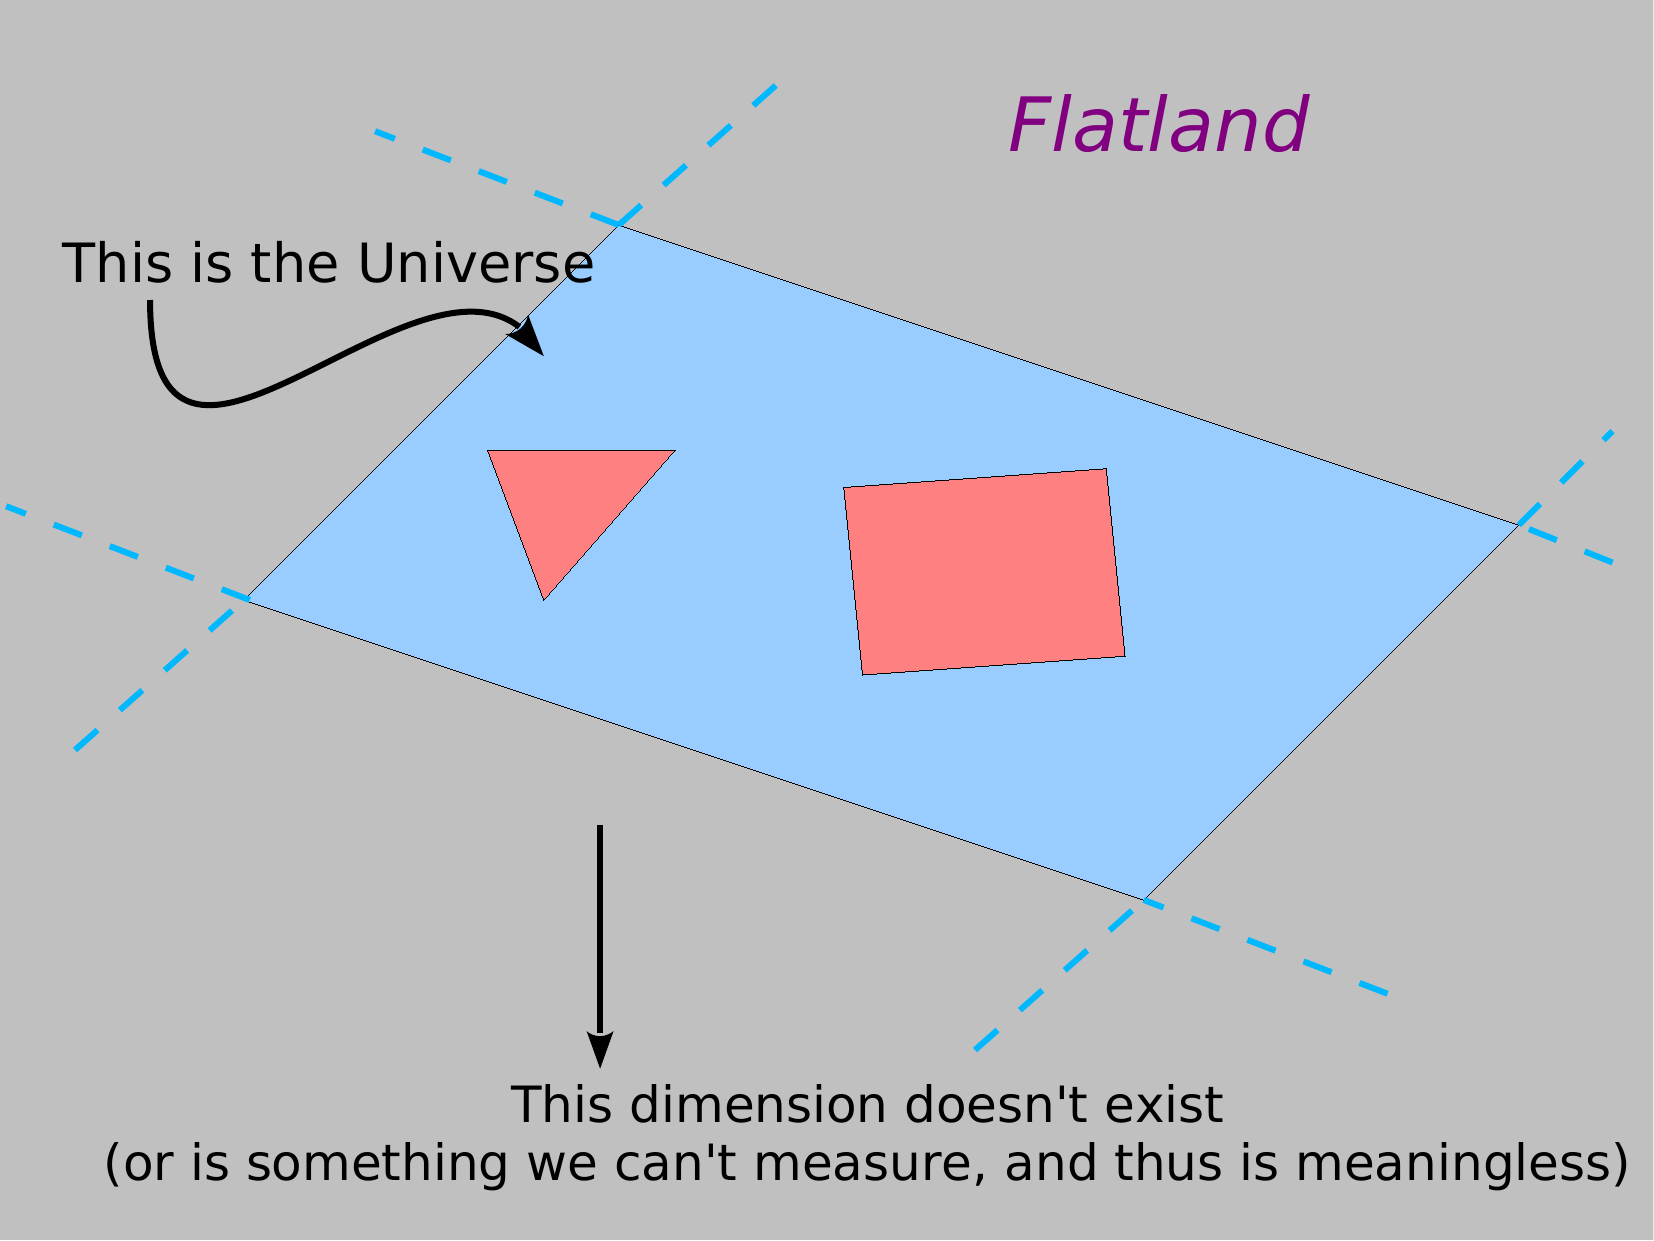

Flatland
This is the Universe
This dimension doesn't exist
(or is something we can't measure, and thus is meaningless)